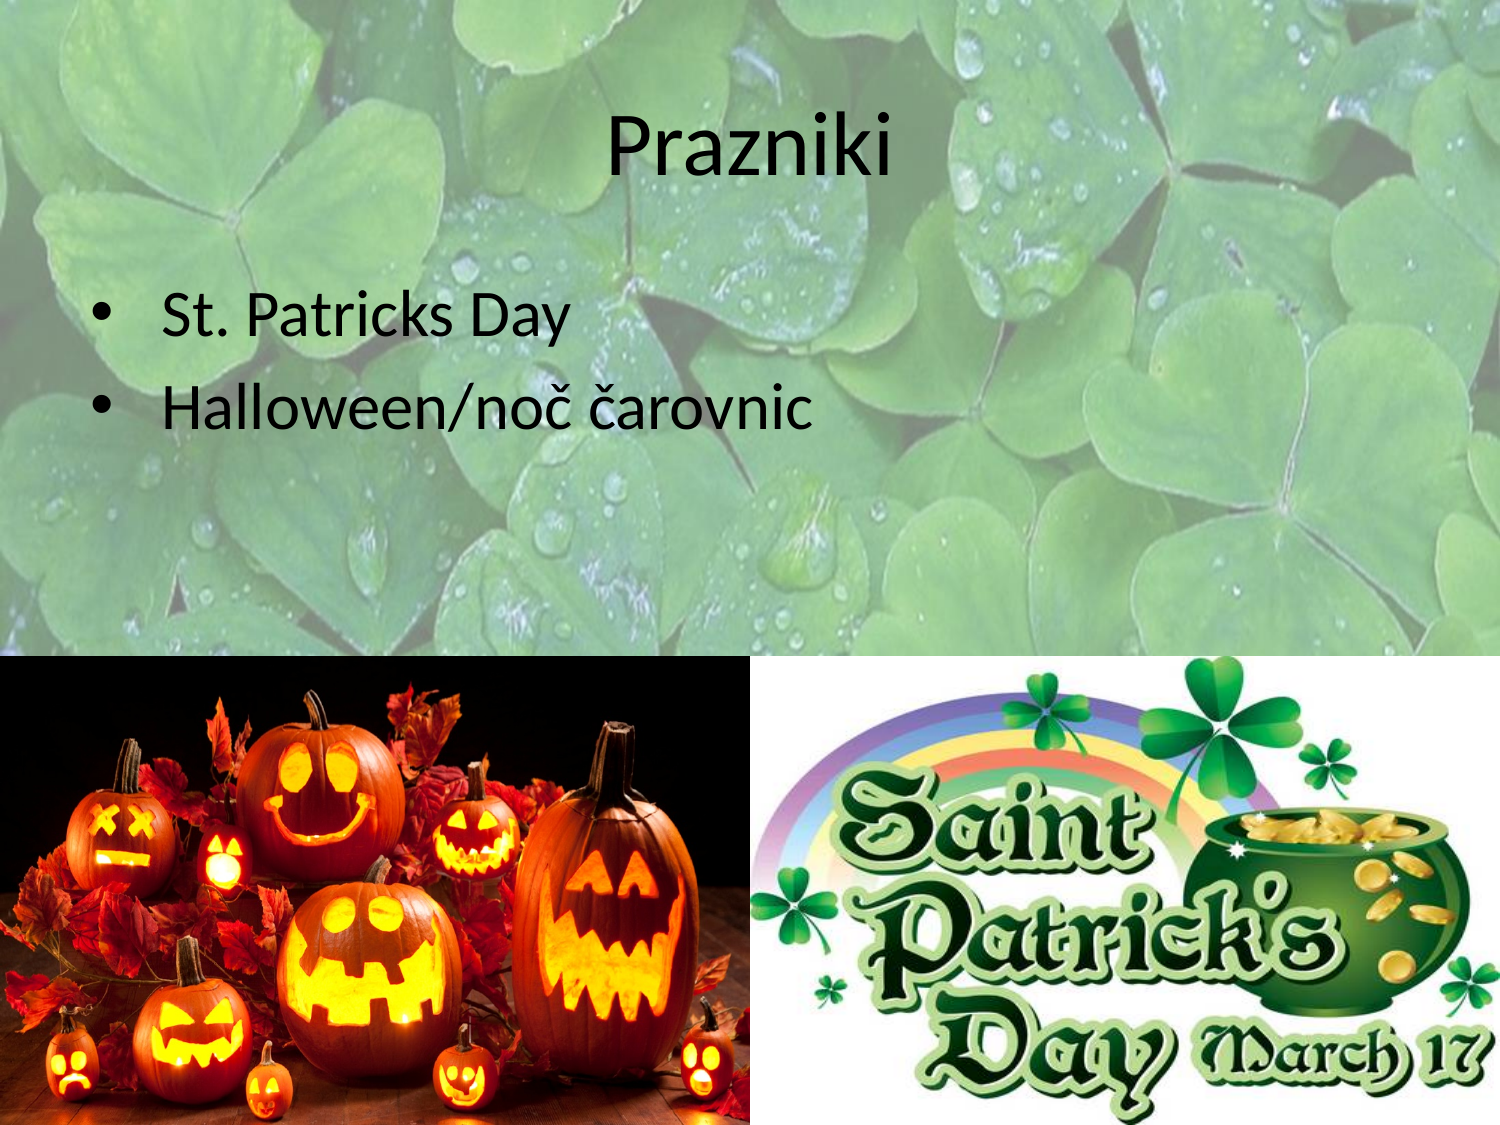

# Prazniki
 St. Patricks Day
 Halloween/noč čarovnic